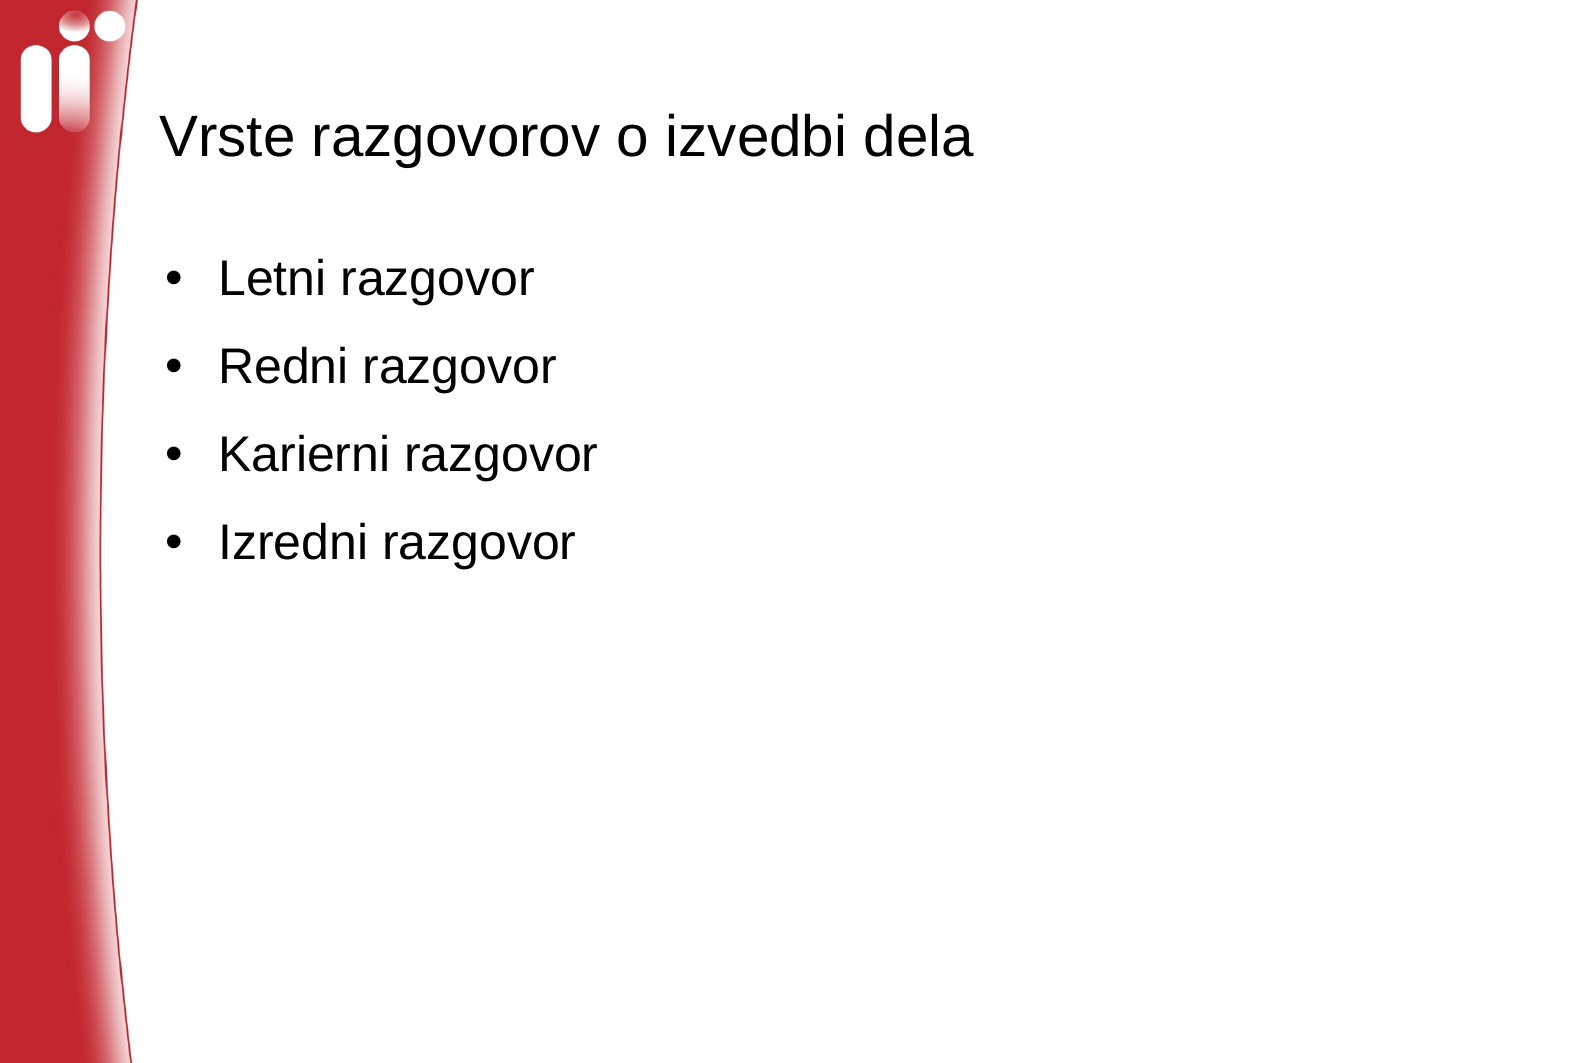

# Vrste razgovorov o izvedbi dela
Letni razgovor
Redni razgovor
Karierni razgovor
Izredni razgovor